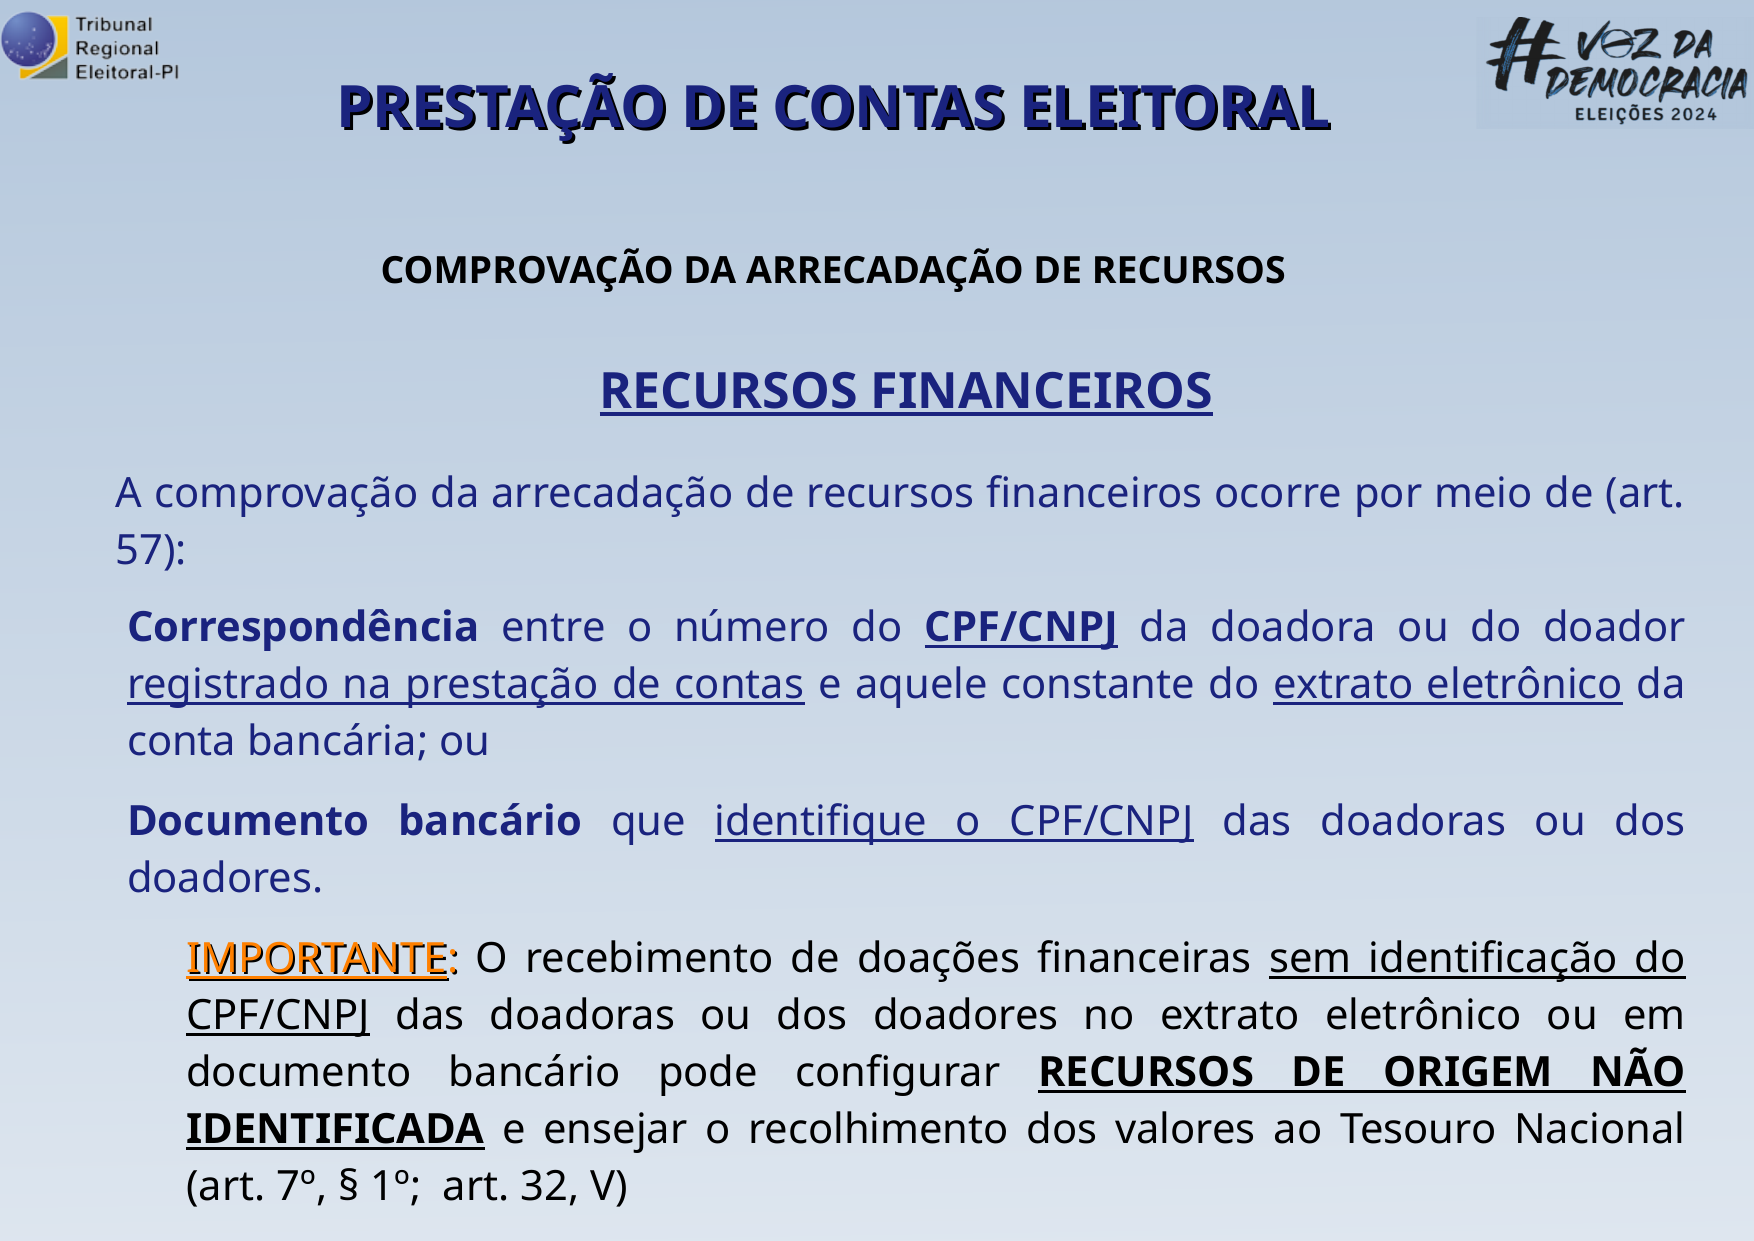

# PRESTAÇÃO DE CONTAS ELEITORAL
COMPROVAÇÃO DA ARRECADAÇÃO DE RECURSOS
RECURSOS FINANCEIROS
A comprovação da arrecadação de recursos financeiros ocorre por meio de (art. 57):
Correspondência entre o número do CPF/CNPJ da doadora ou do doador registrado na prestação de contas e aquele constante do extrato eletrônico da conta bancária; ou
Documento bancário que identifique o CPF/CNPJ das doadoras ou dos doadores.
IMPORTANTE: O recebimento de doações financeiras sem identificação do CPF/CNPJ das doadoras ou dos doadores no extrato eletrônico ou em documento bancário pode configurar RECURSOS DE ORIGEM NÃO IDENTIFICADA e ensejar o recolhimento dos valores ao Tesouro Nacional (art. 7º, § 1º; art. 32, V)